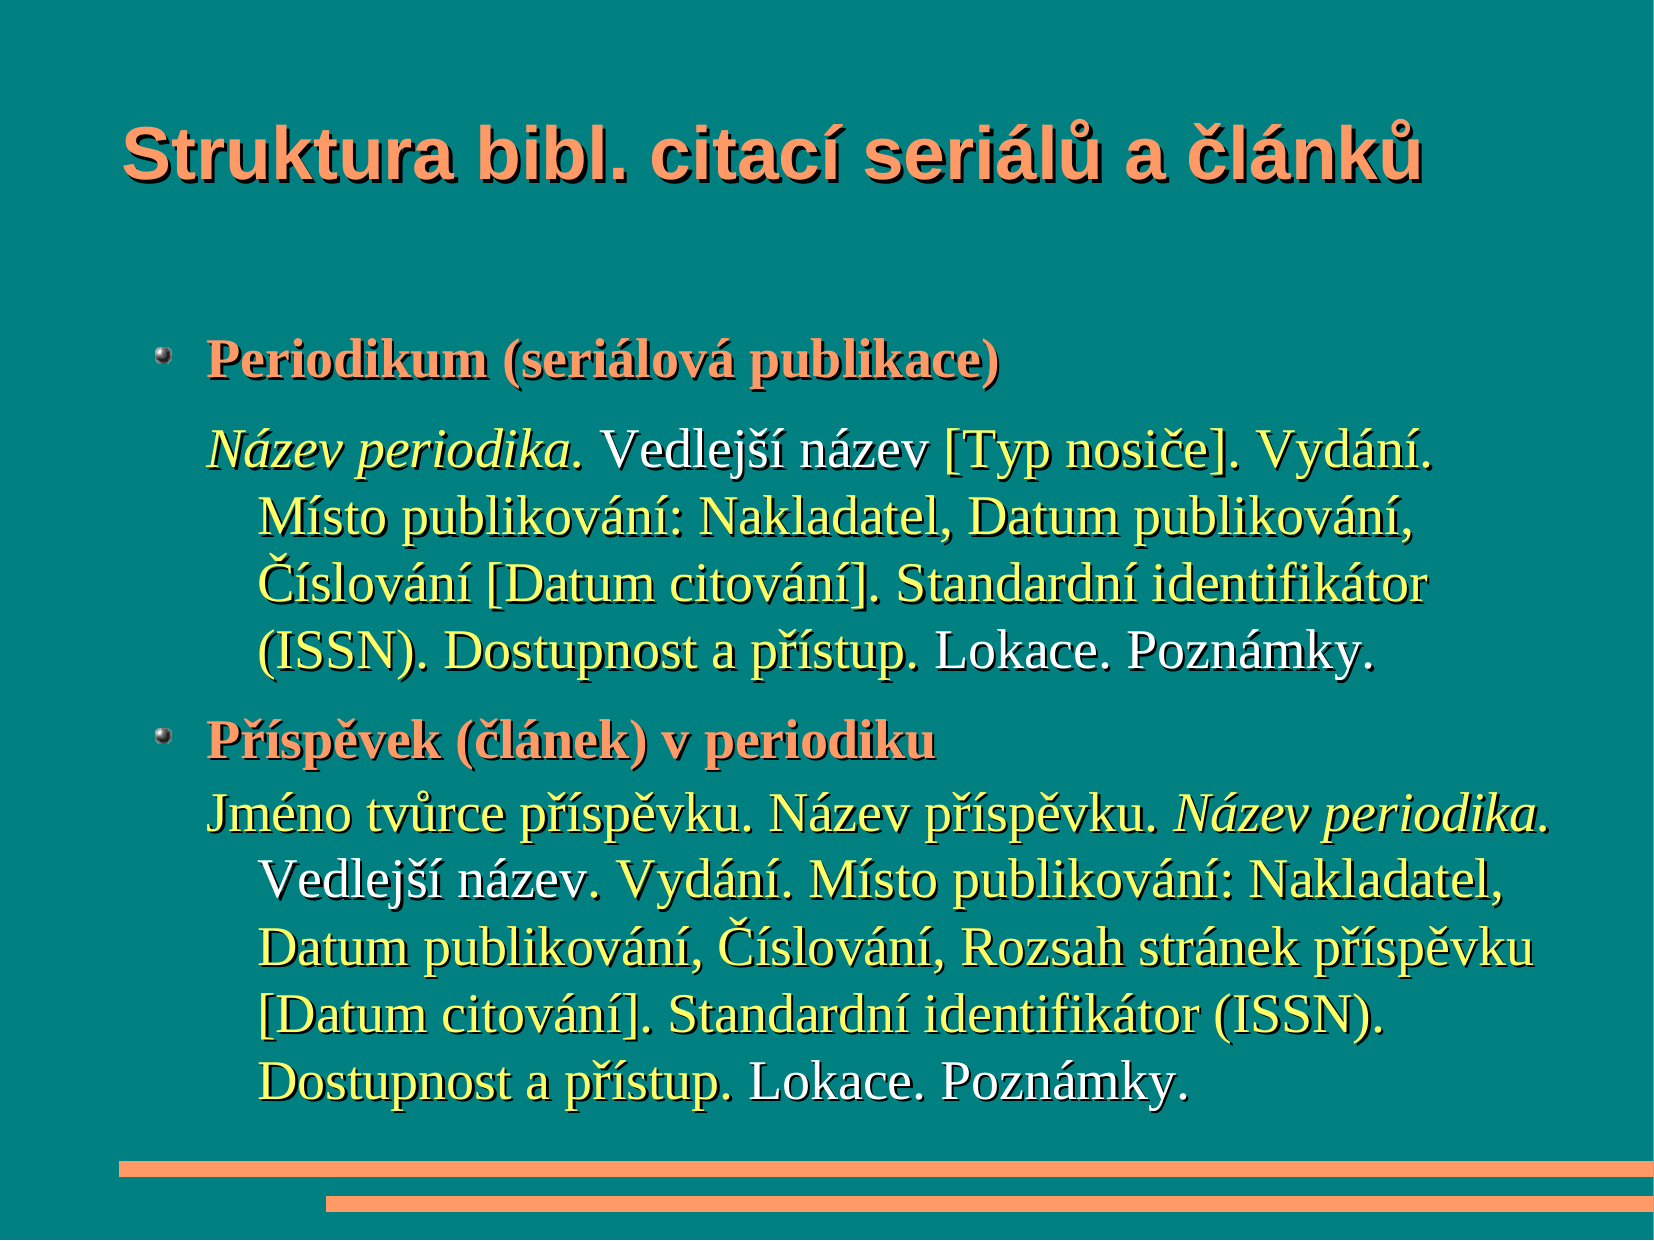

# Struktura bibl. citací seriálů a článků
Periodikum (seriálová publikace)
Název periodika. Vedlejší název [Typ nosiče]. Vydání. Místo publikování: Nakladatel, Datum publikování, Číslování [Datum citování]. Standardní identifikátor (ISSN). Dostupnost a přístup. Lokace. Poznámky.
Příspěvek (článek) v periodiku
Jméno tvůrce příspěvku. Název příspěvku. Název periodika. Vedlejší název. Vydání. Místo publikování: Nakladatel, Datum publikování, Číslování, Rozsah stránek příspěvku [Datum citování]. Standardní identifikátor (ISSN). Dostupnost a přístup. Lokace. Poznámky.